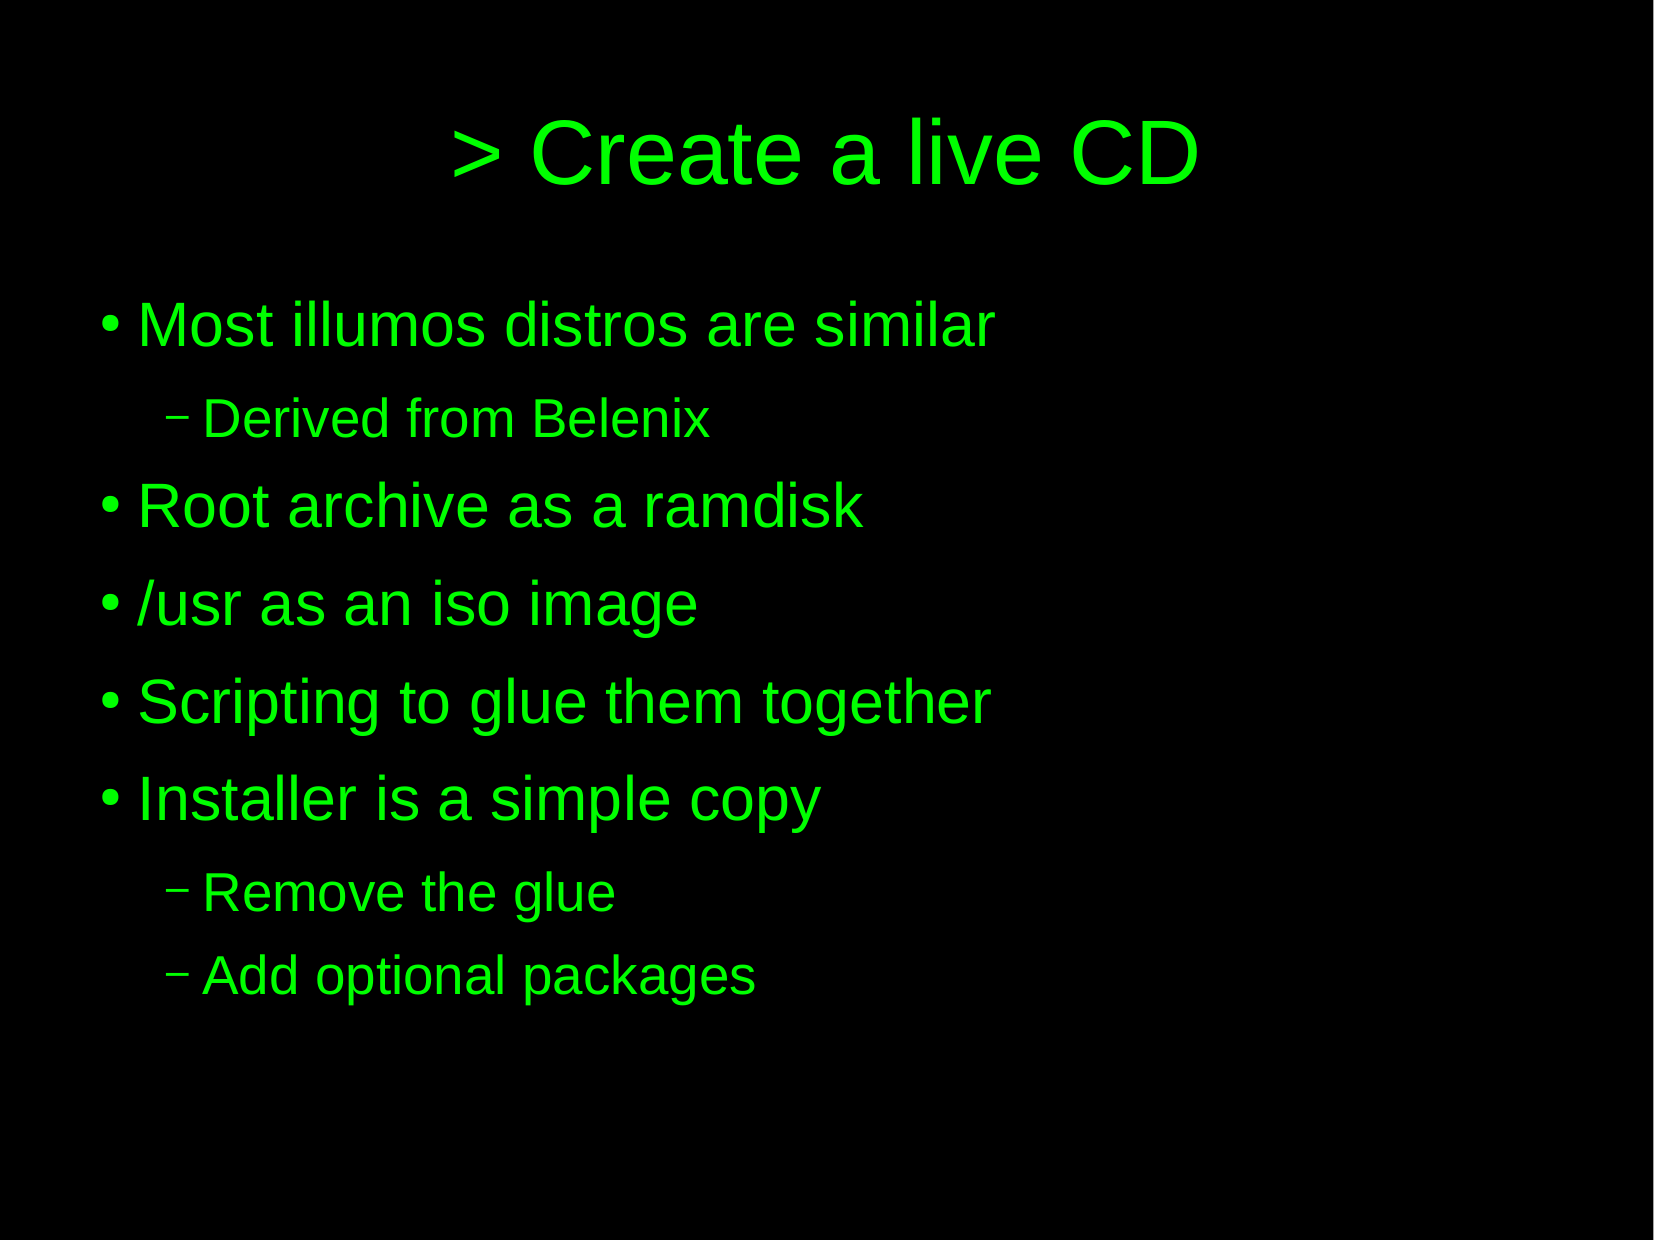

# > Create a live CD
 Most illumos distros are similar
 Derived from Belenix
 Root archive as a ramdisk
 /usr as an iso image
 Scripting to glue them together
 Installer is a simple copy
 Remove the glue
 Add optional packages